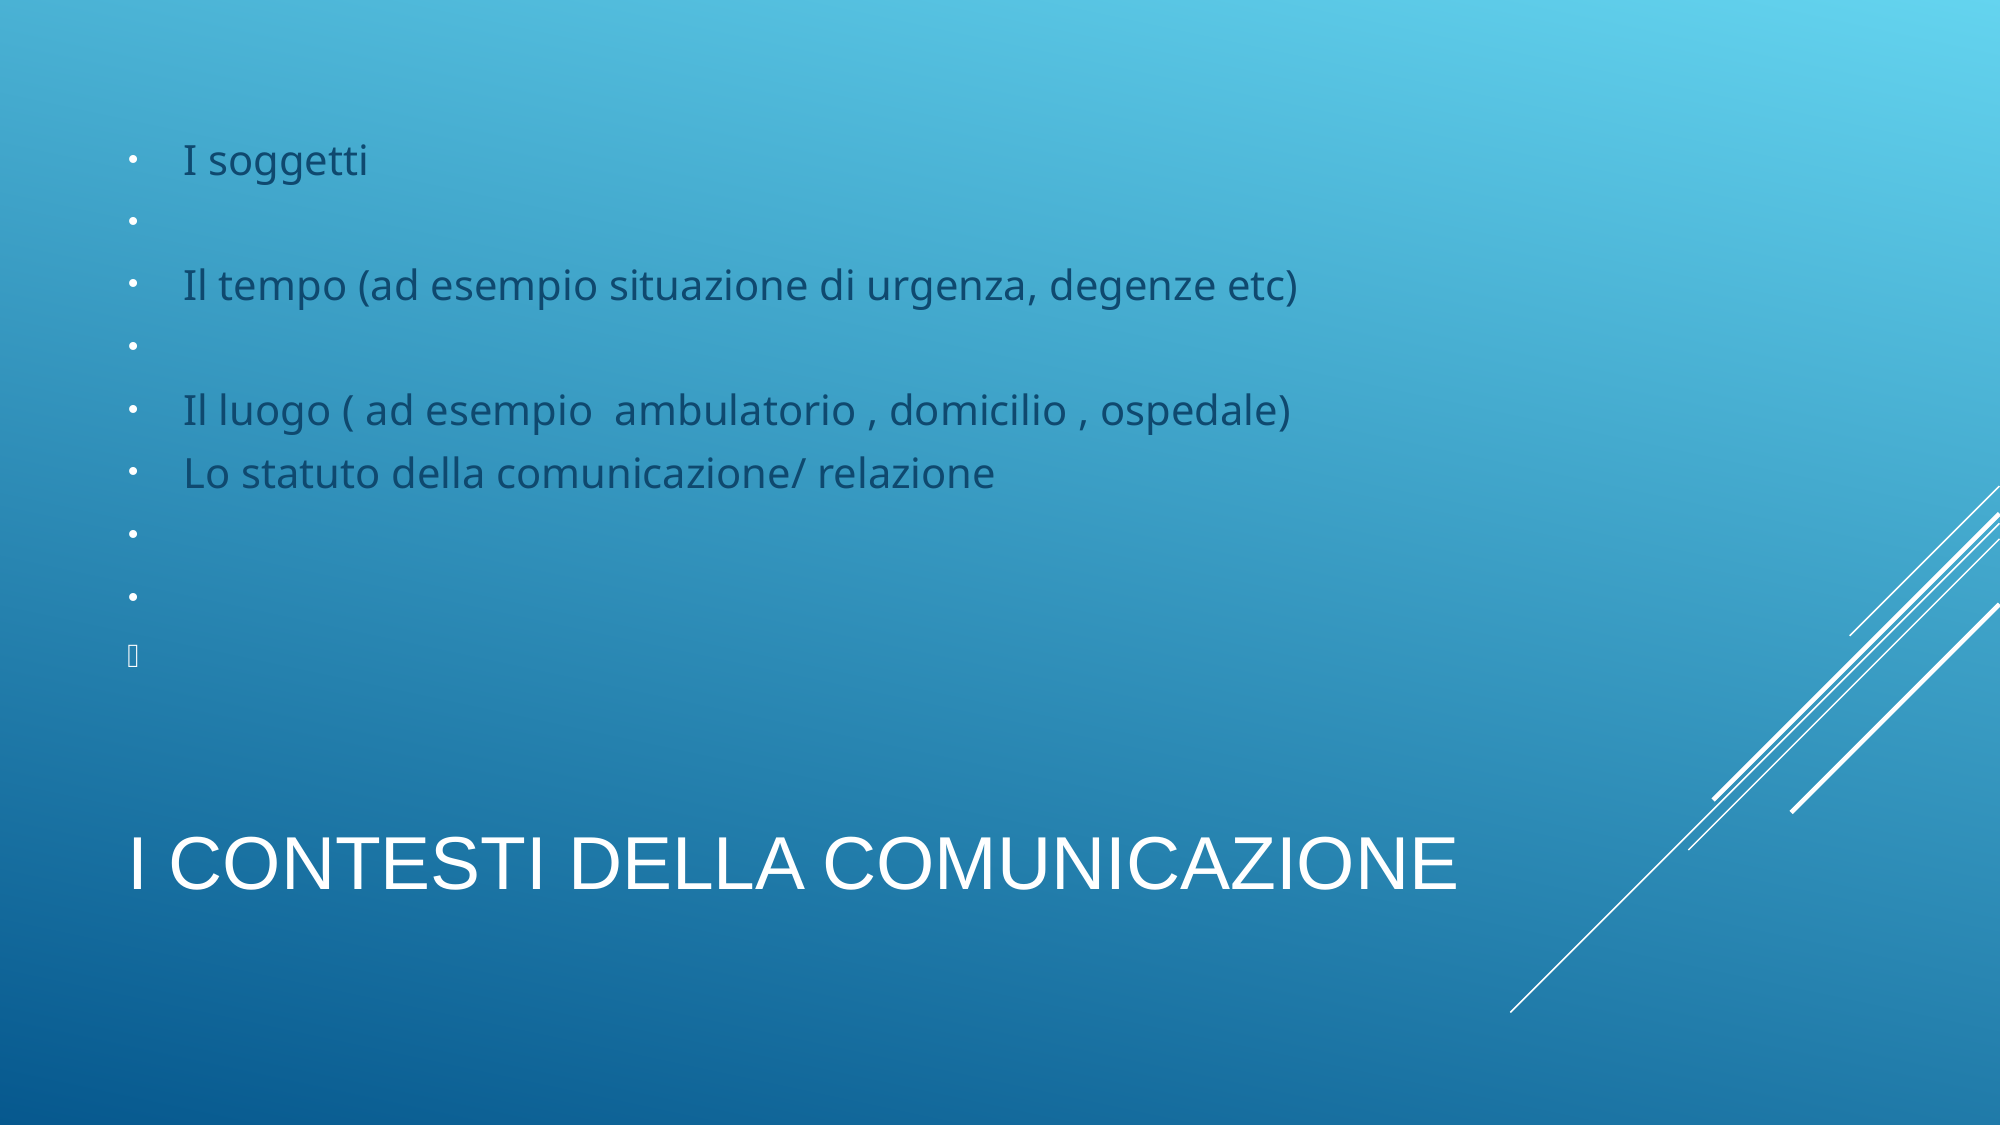

I soggetti
Il tempo (ad esempio situazione di urgenza, degenze etc)
Il luogo ( ad esempio ambulatorio , domicilio , ospedale)
Lo statuto della comunicazione/ relazione
# I contesti della comunicazione